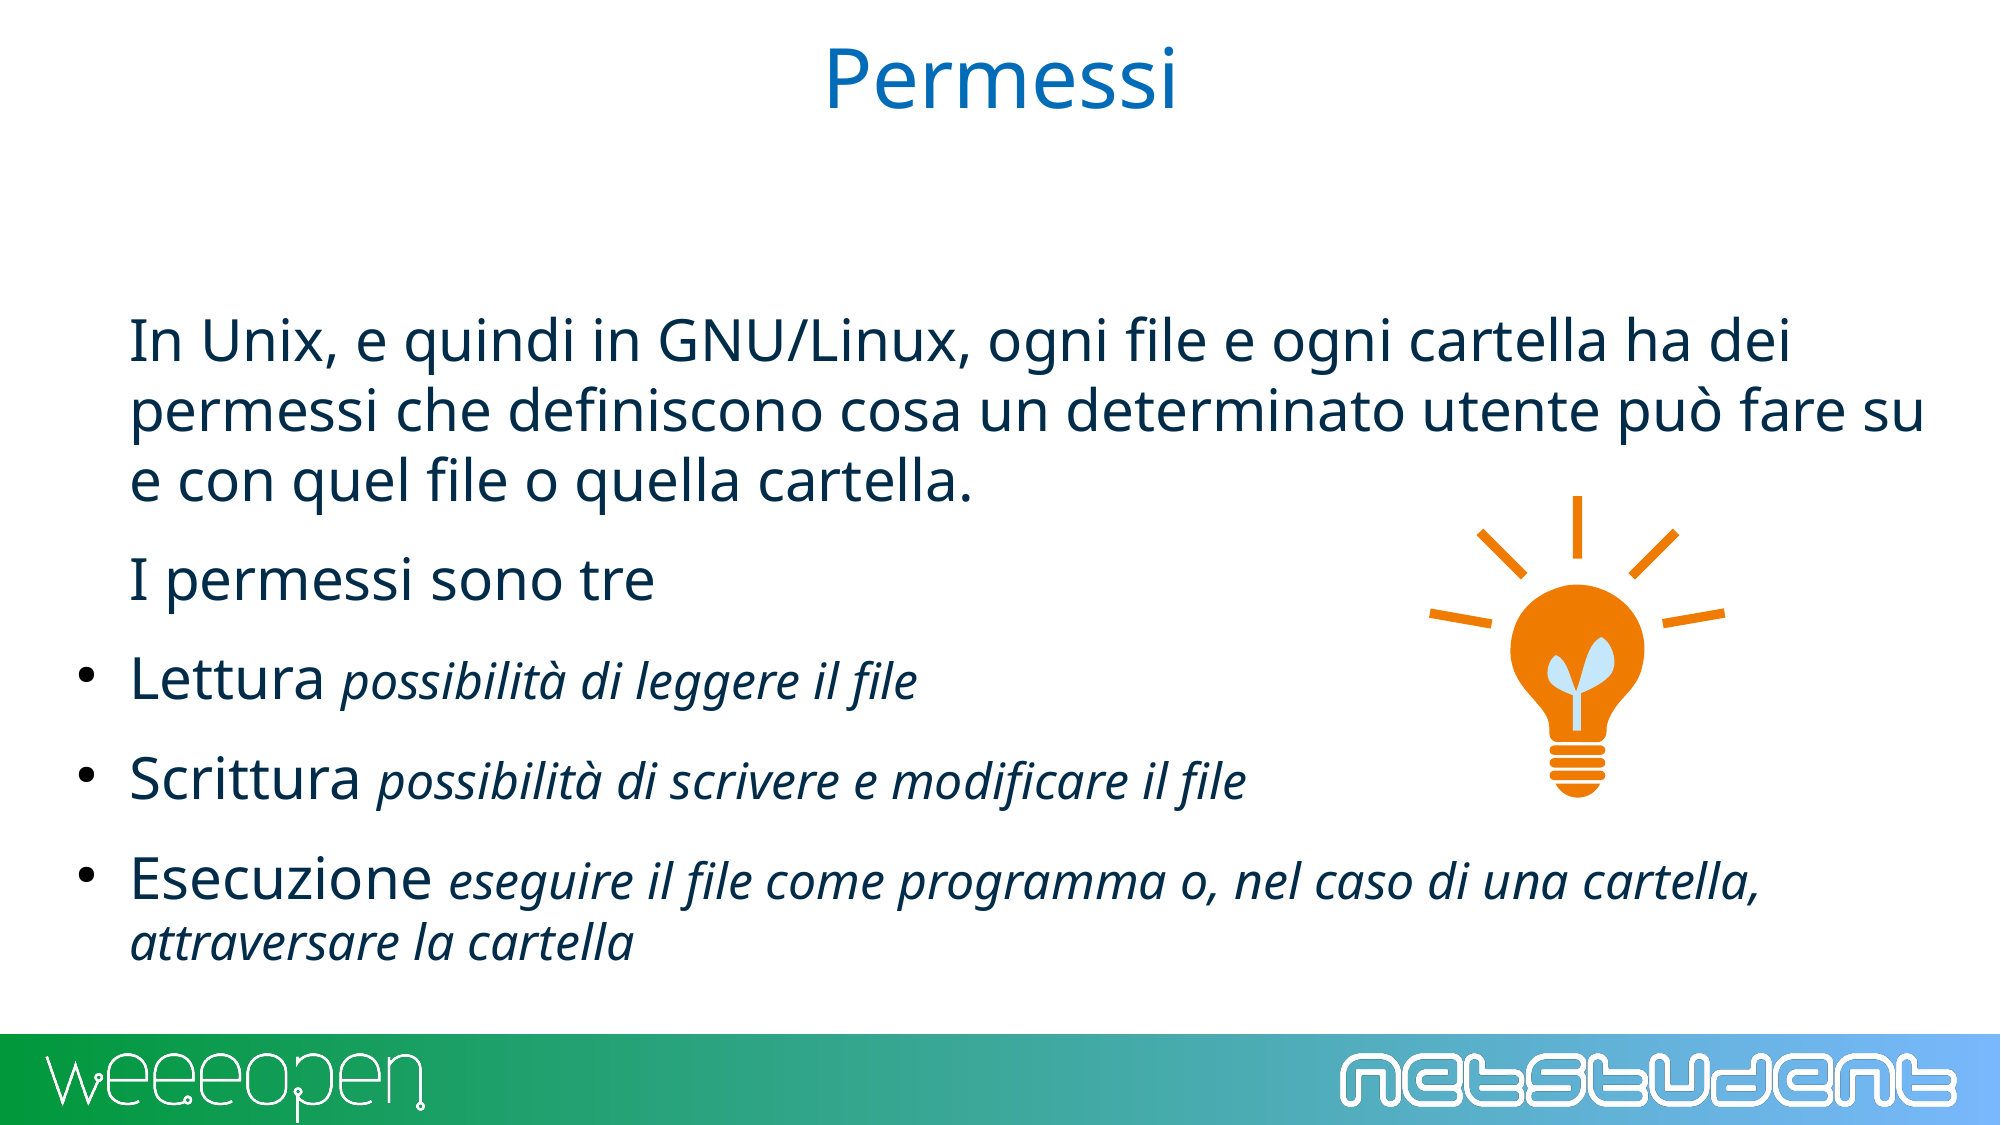

# Permessi
In Unix, e quindi in GNU/Linux, ogni file e ogni cartella ha dei permessi che definiscono cosa un determinato utente può fare su e con quel file o quella cartella.
I permessi sono tre
Lettura possibilità di leggere il file
Scrittura possibilità di scrivere e modificare il file
Esecuzione eseguire il file come programma o, nel caso di una cartella, attraversare la cartella